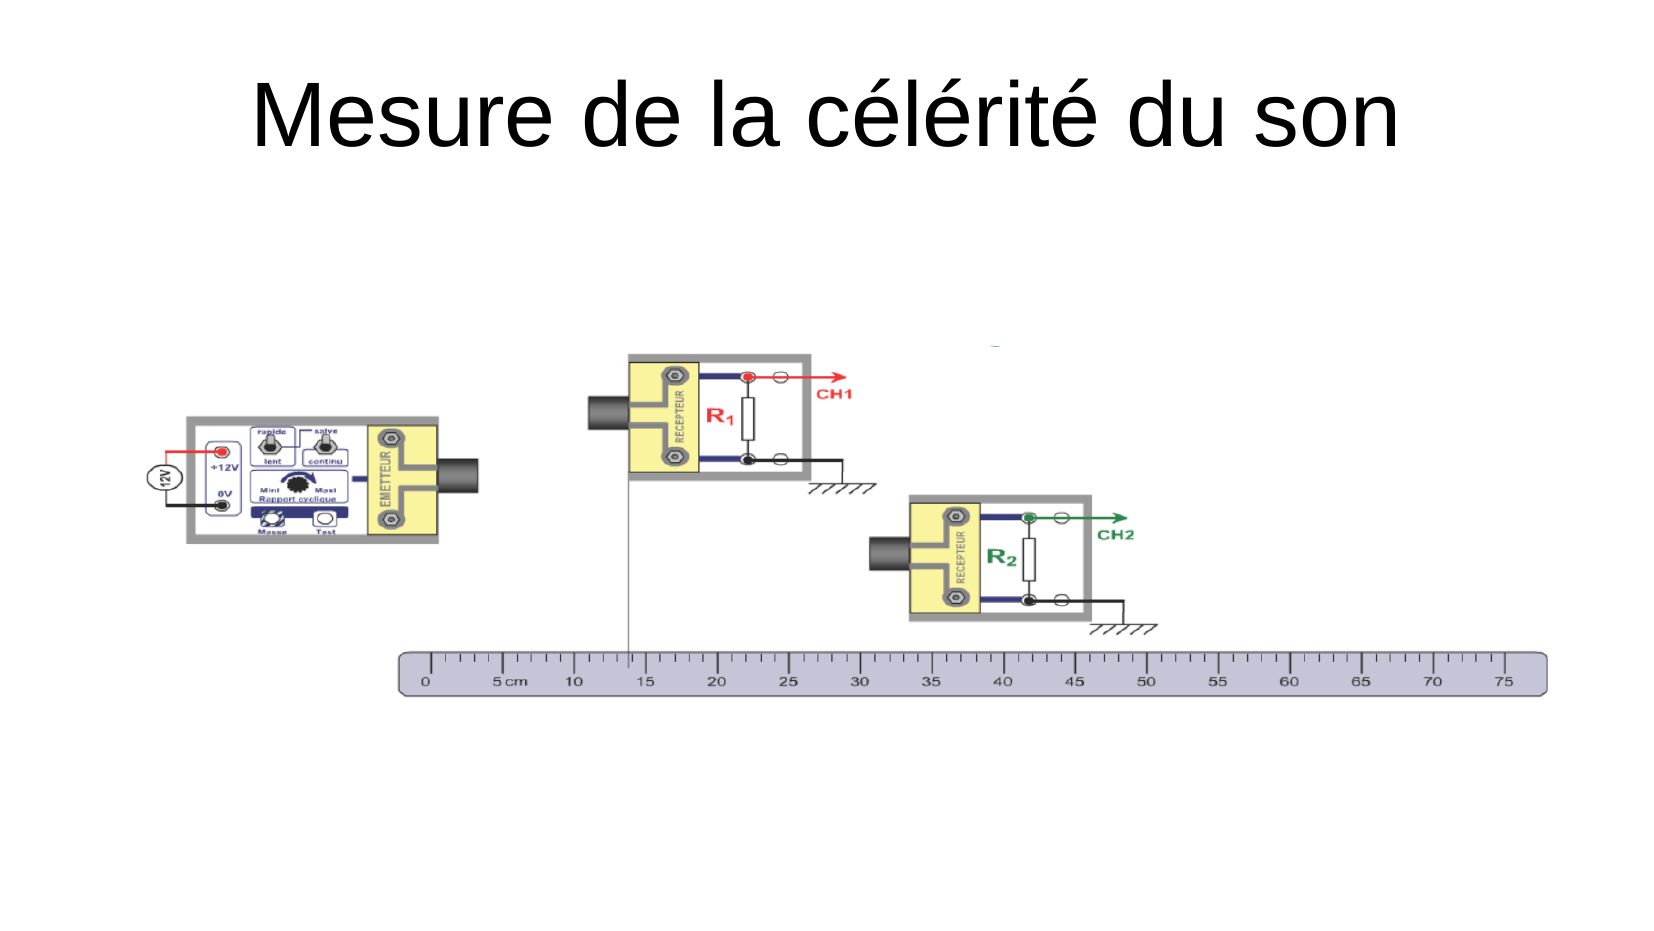

# Mesure de la célérité du son